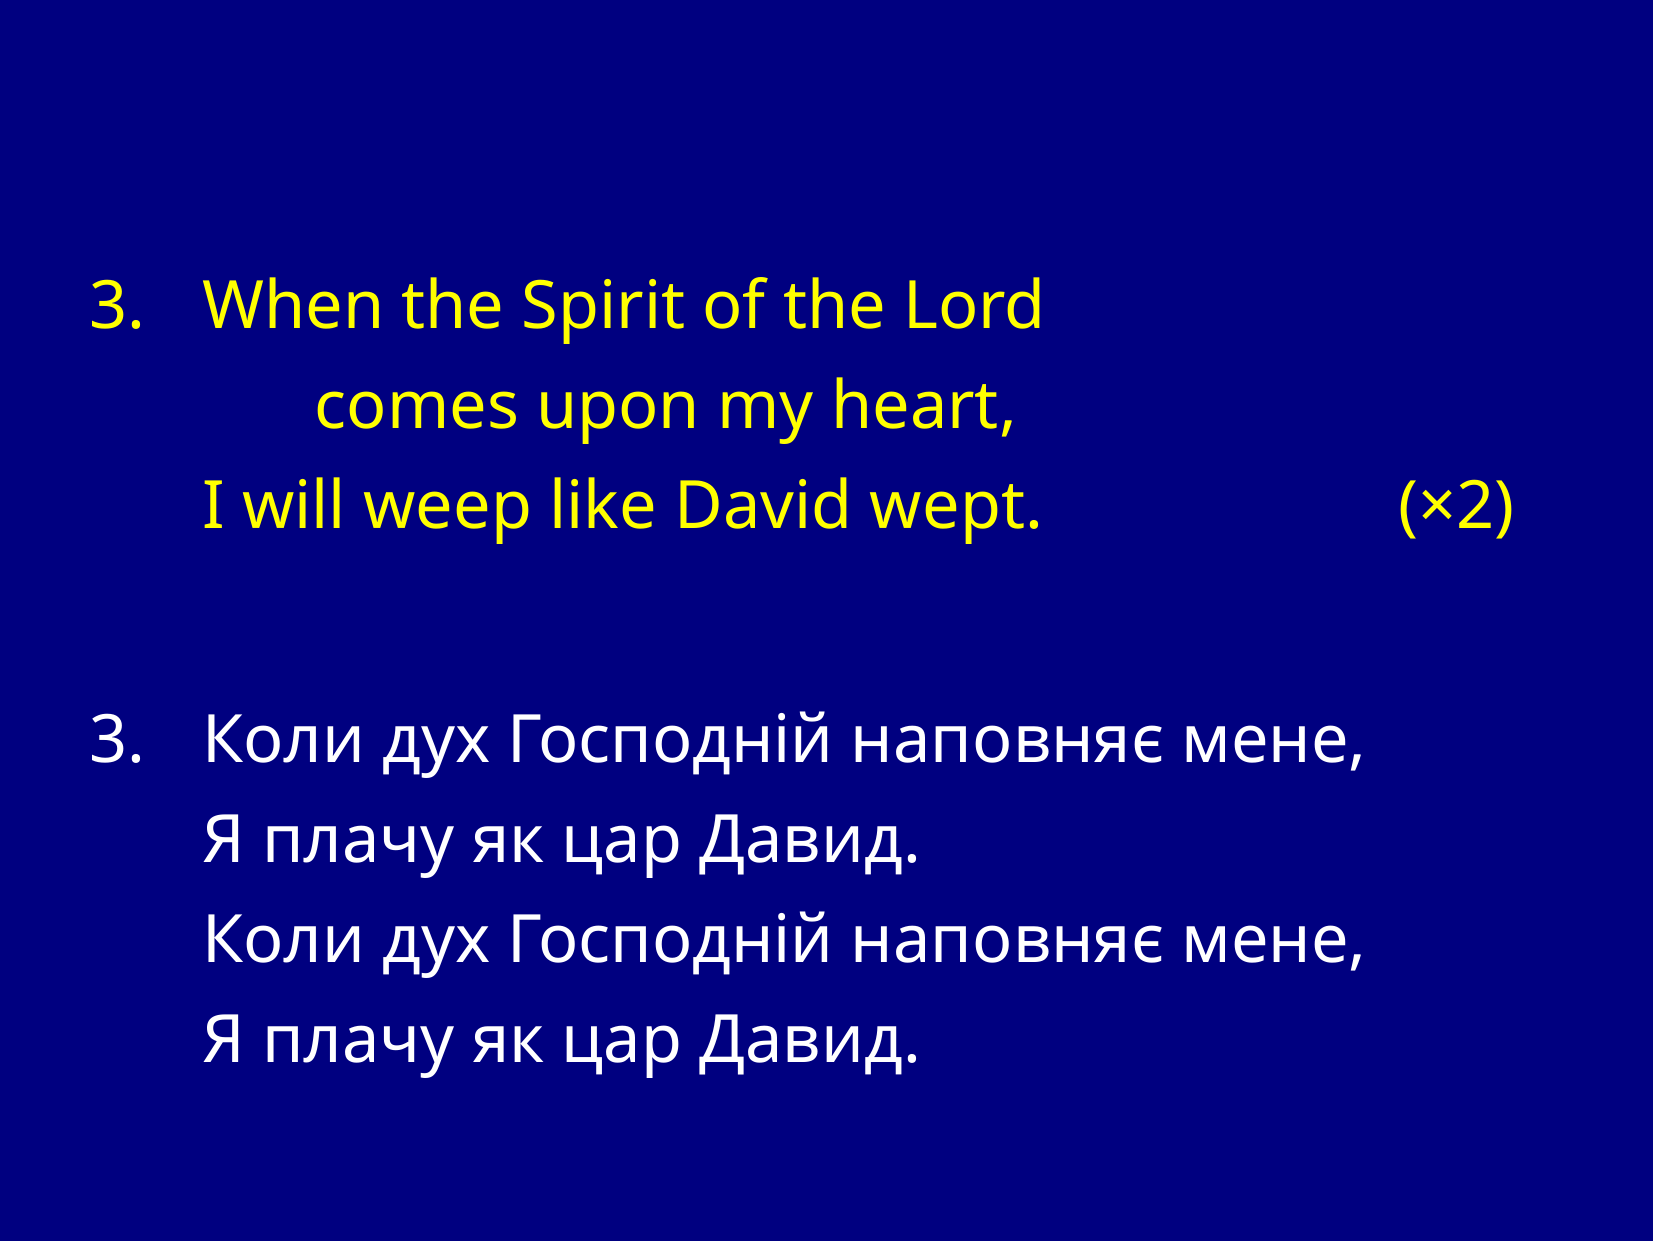

3.	When the Spirit of the Lord
		comes upon my heart,
	I will weep like David wept.	(×2)
3.	Коли дух Господній наповняє мене,
	Я плачу як цар Давид.
	Коли дух Господній наповняє мене,
	Я плачу як цар Давид.